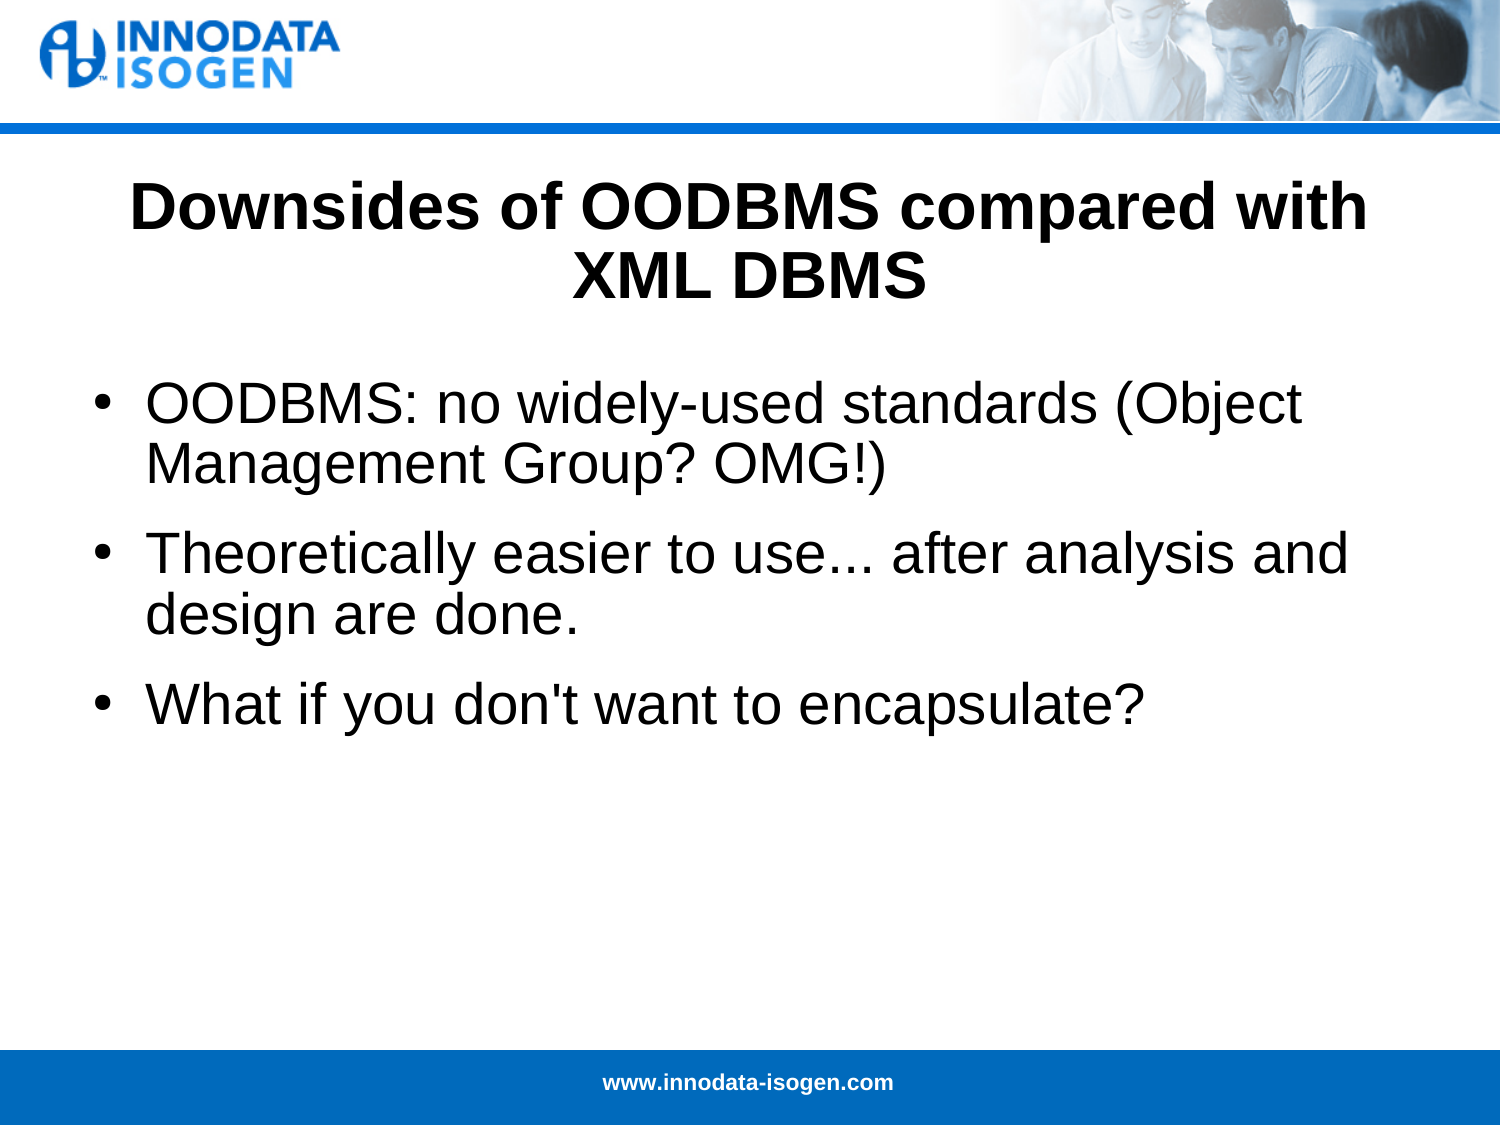

# Downsides of OODBMS compared with XML DBMS
OODBMS: no widely-used standards (Object Management Group? OMG!)
Theoretically easier to use... after analysis and design are done.
What if you don't want to encapsulate?